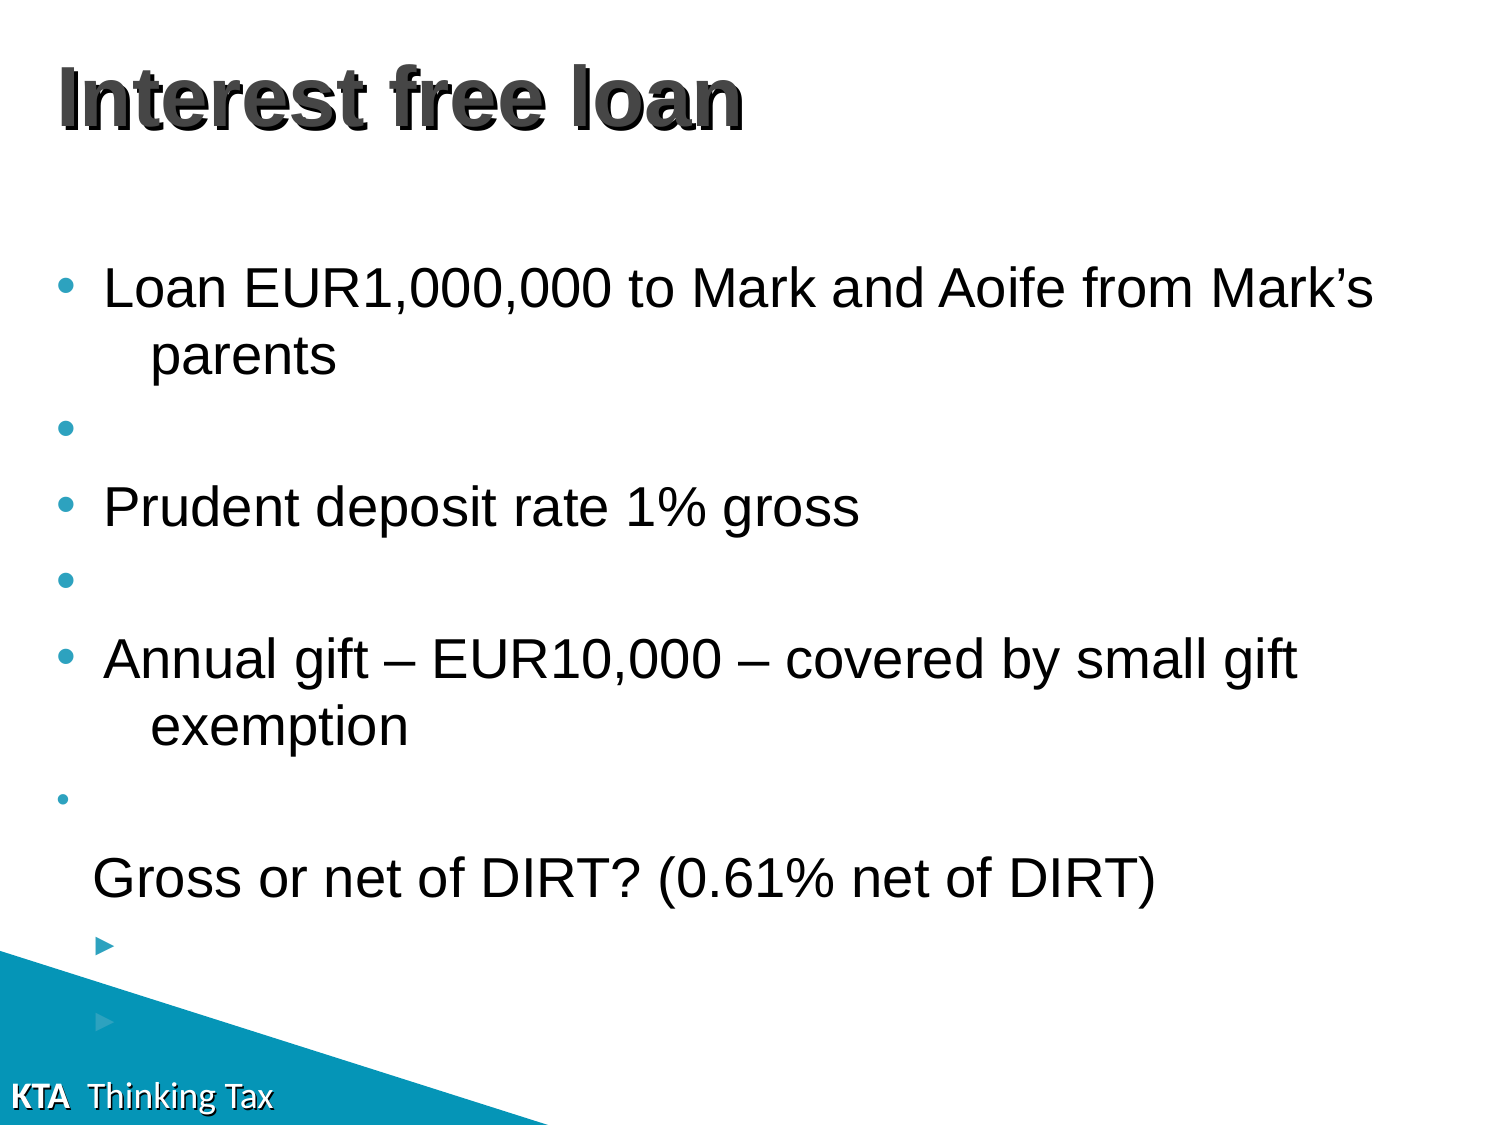

Interest free loan
# Loan EUR1,000,000 to Mark and Aoife from Mark’s parents
Prudent deposit rate 1% gross
Annual gift – EUR10,000 – covered by small gift exemption
Gross or net of DIRT? (0.61% net of DIRT)